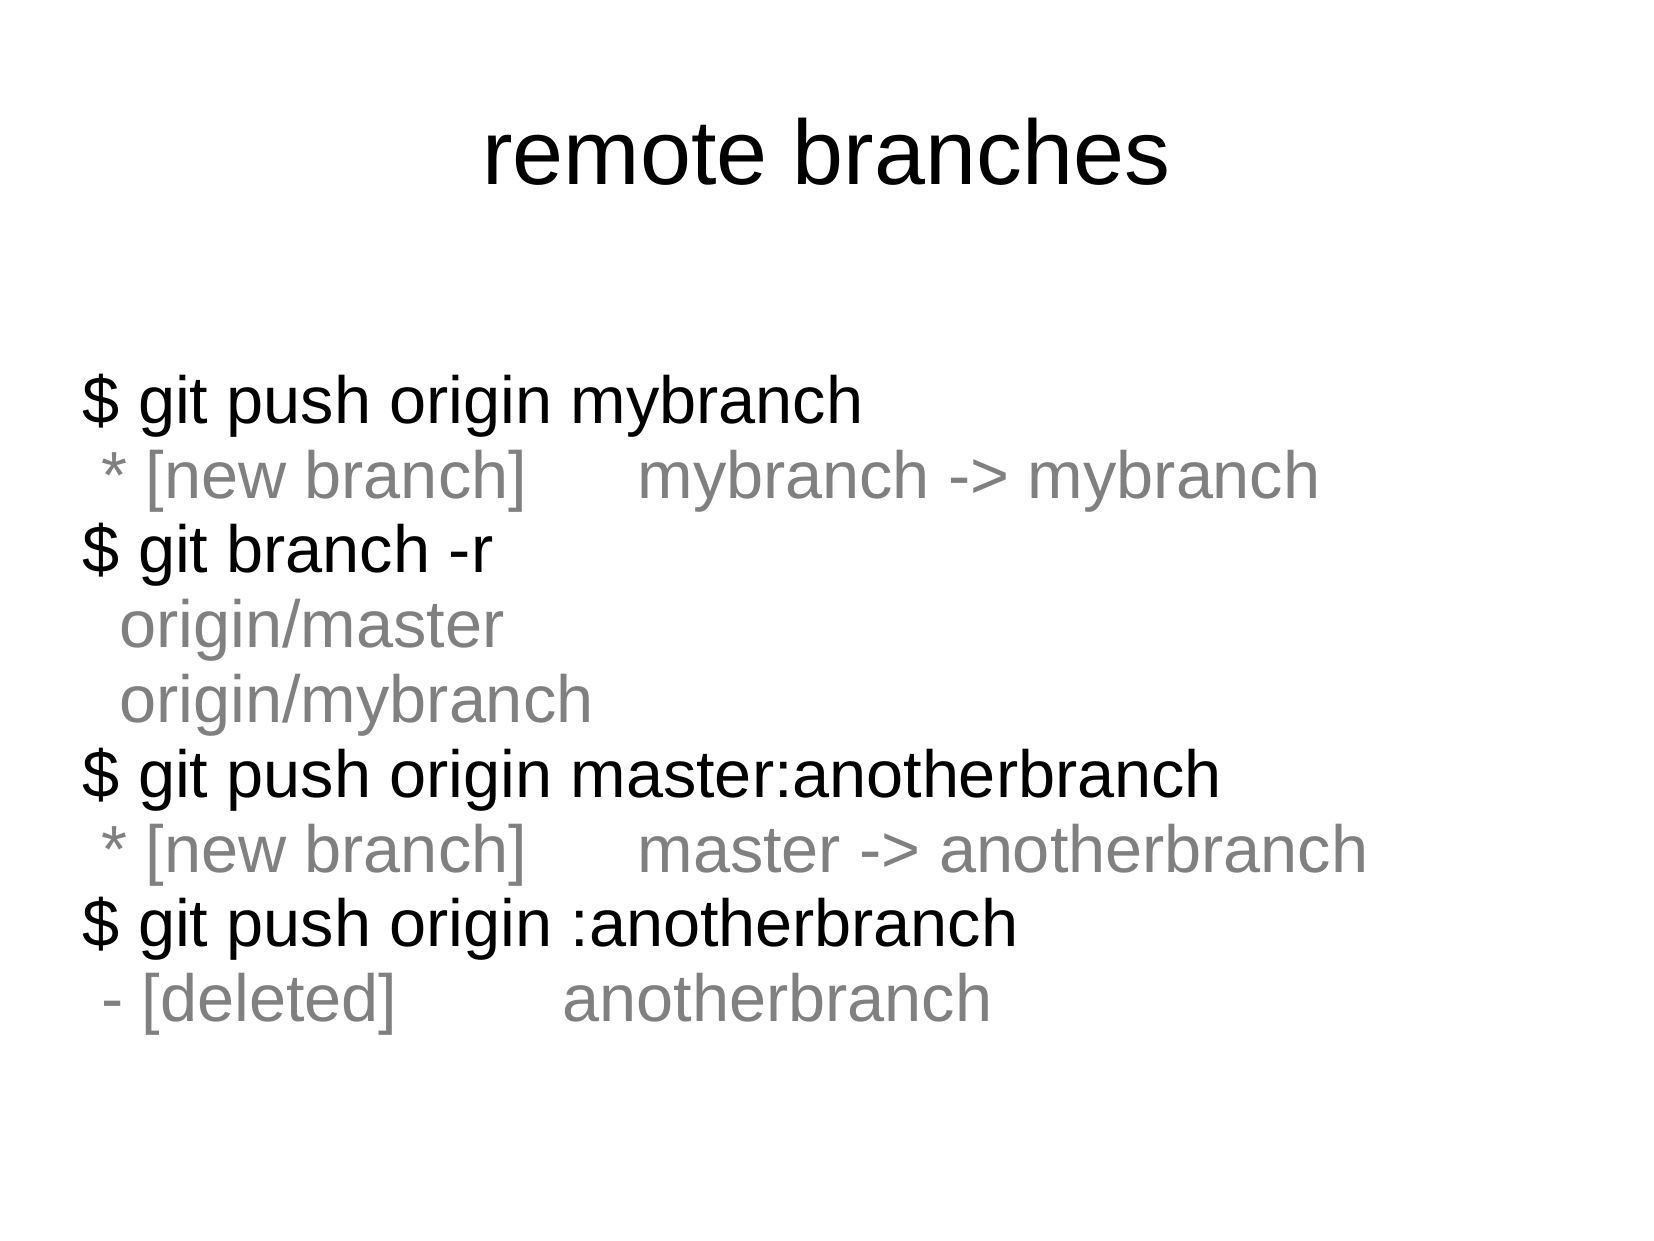

# remote branches
$ git push origin mybranch
 * [new branch] mybranch -> mybranch
$ git branch -r
 origin/master
 origin/mybranch
$ git push origin master:anotherbranch
 * [new branch] master -> anotherbranch
$ git push origin :anotherbranch
 - [deleted] anotherbranch